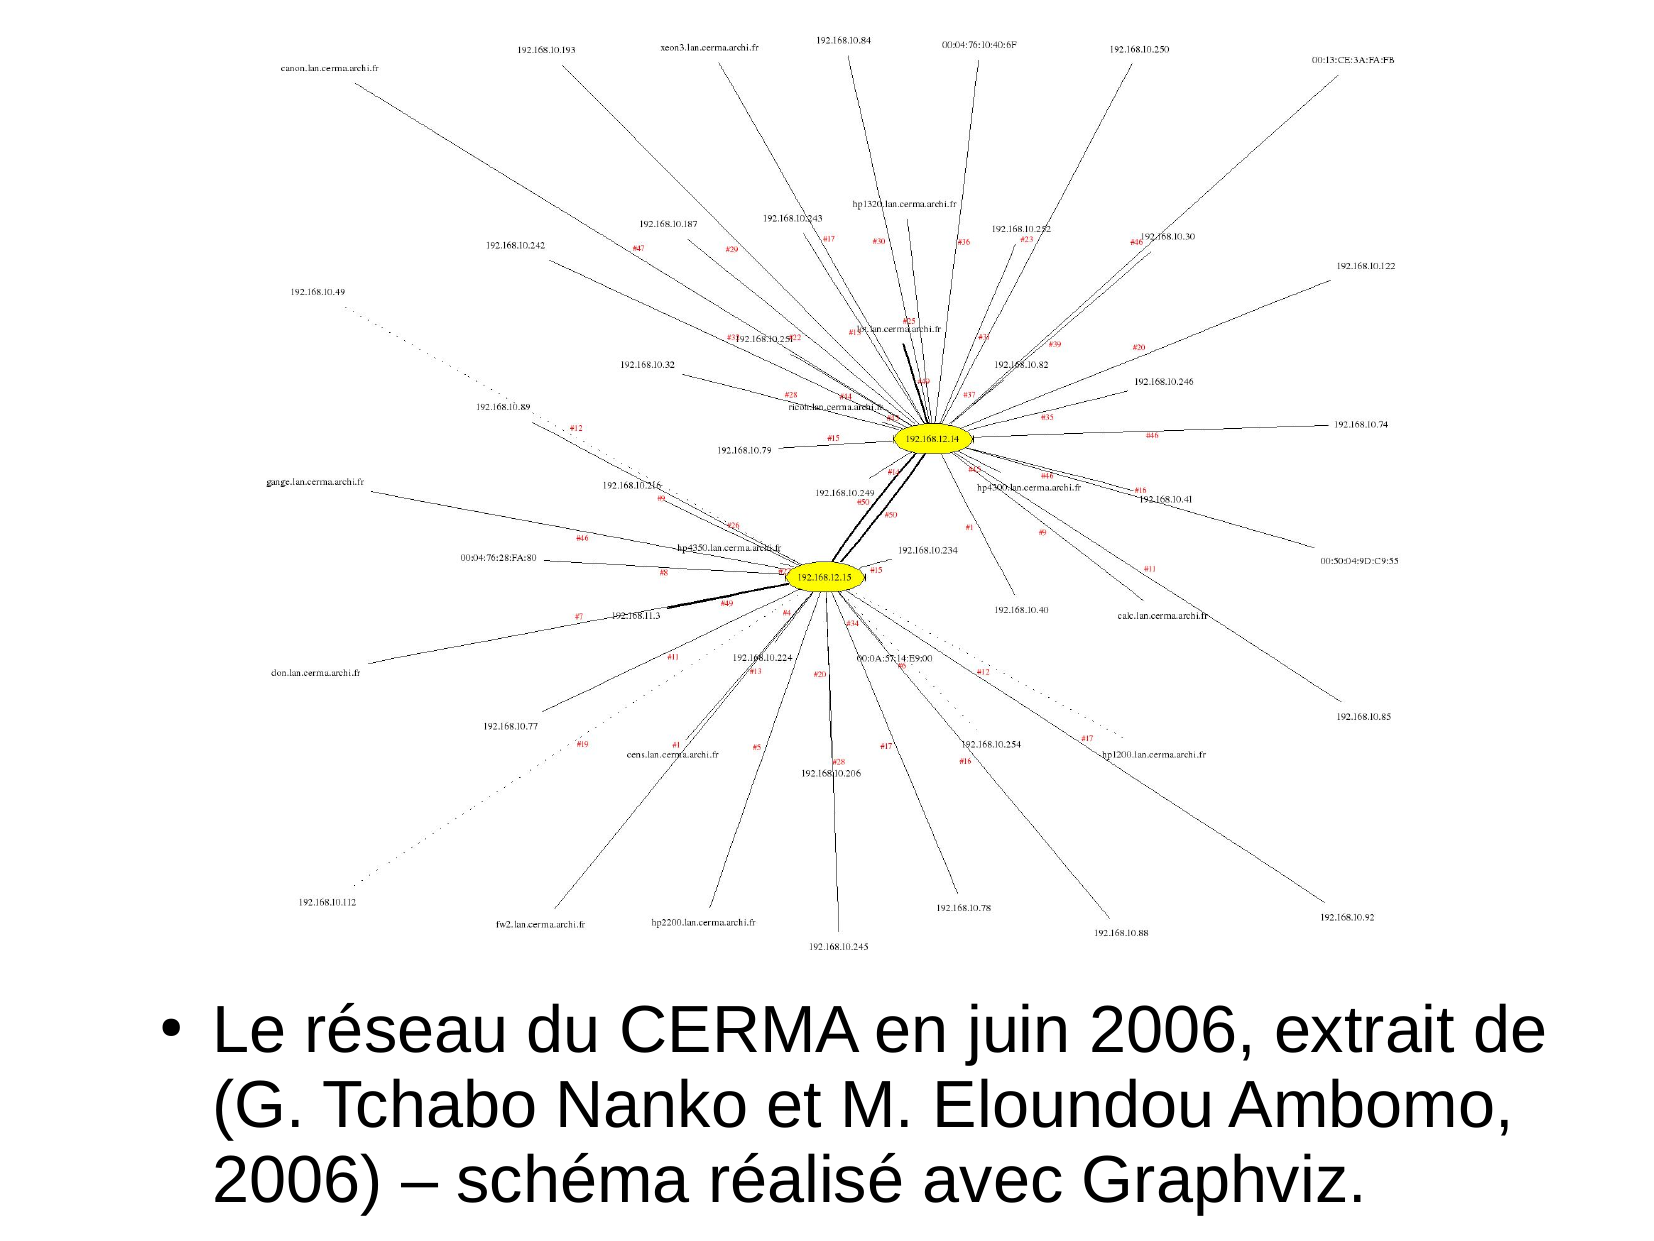

# Le réseau du CERMA en juin 2006, extrait de (G. Tchabo Nanko et M. Eloundou Ambomo, 2006) – schéma réalisé avec Graphviz.